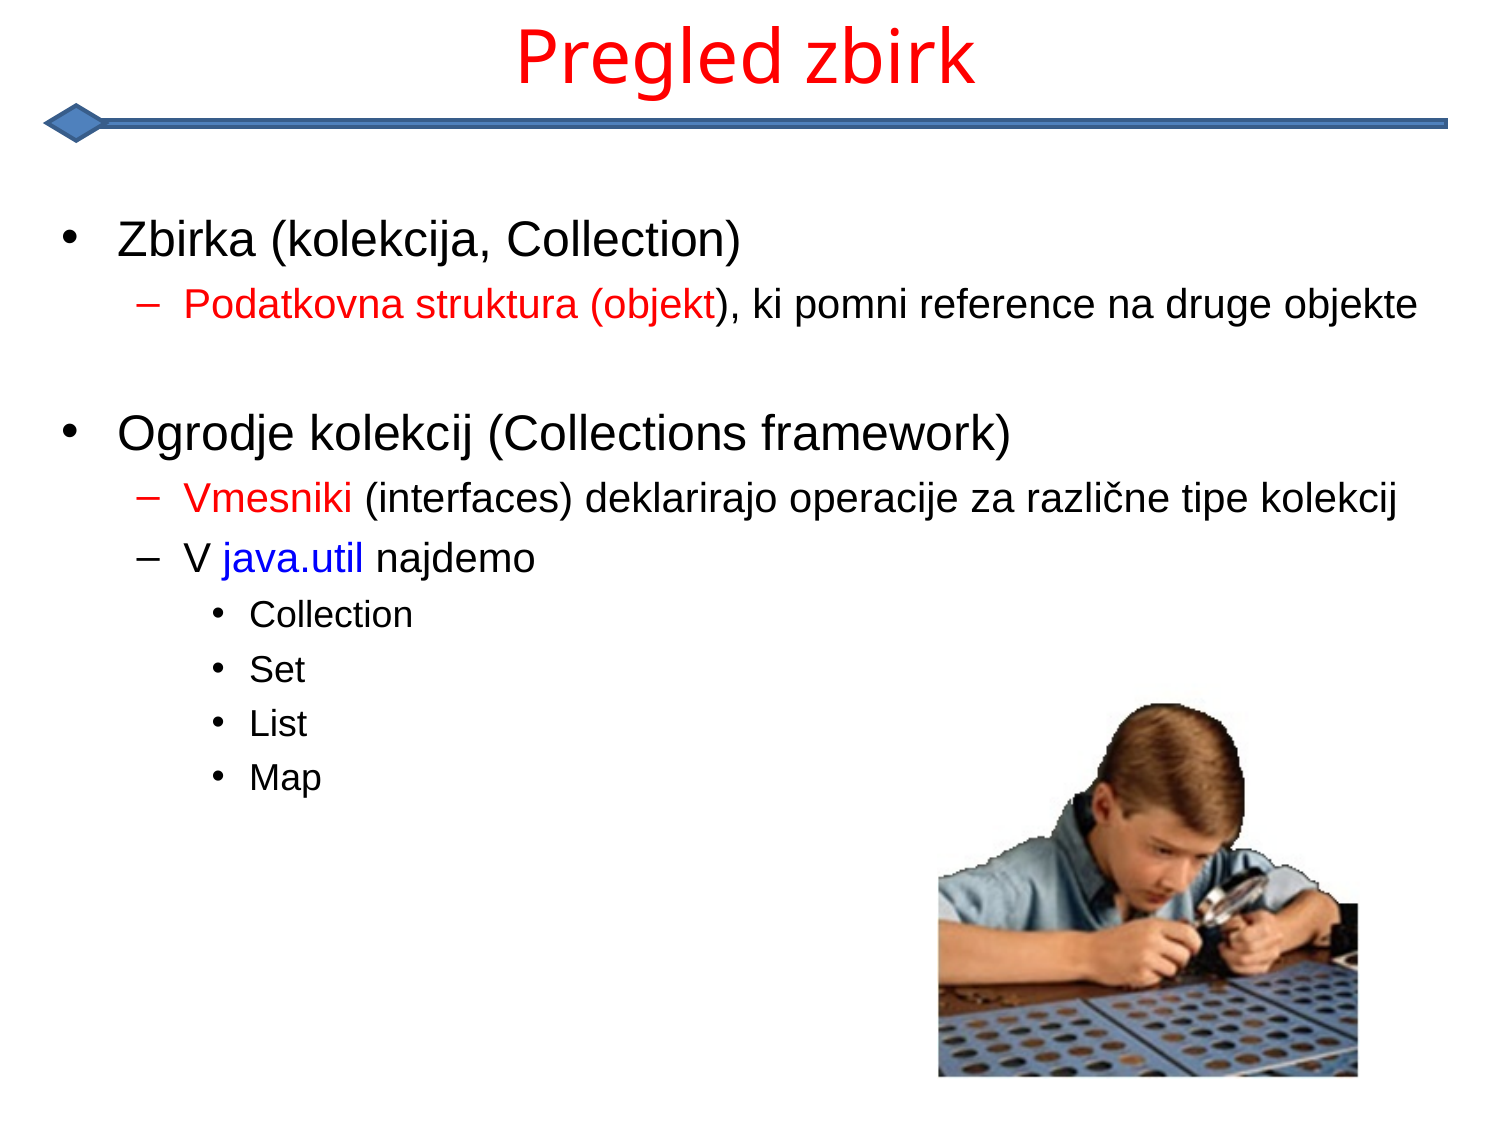

# Pregled zbirk
Zbirka (kolekcija, Collection)
Podatkovna struktura (objekt), ki pomni reference na druge objekte
Ogrodje kolekcij (Collections framework)
Vmesniki (interfaces) deklarirajo operacije za različne tipe kolekcij
V java.util najdemo
Collection
Set
List
Map